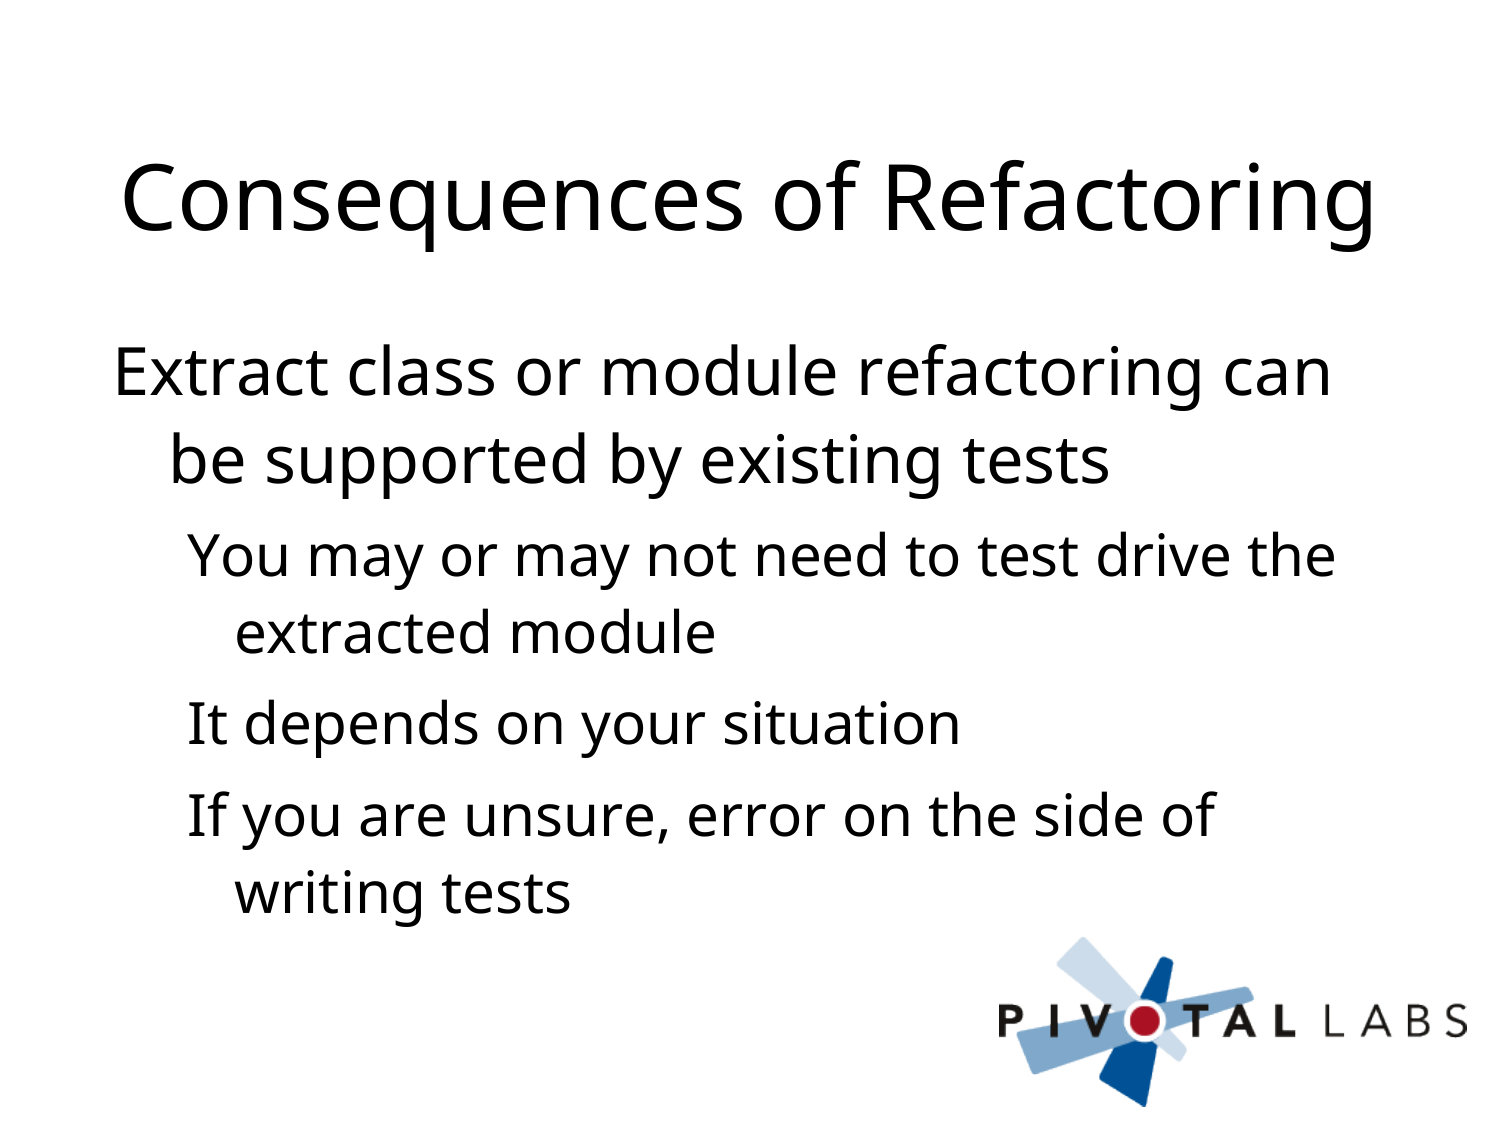

# Consequences of Refactoring
Extract class or module refactoring can be supported by existing tests
You may or may not need to test drive the extracted module
It depends on your situation
If you are unsure, error on the side of writing tests